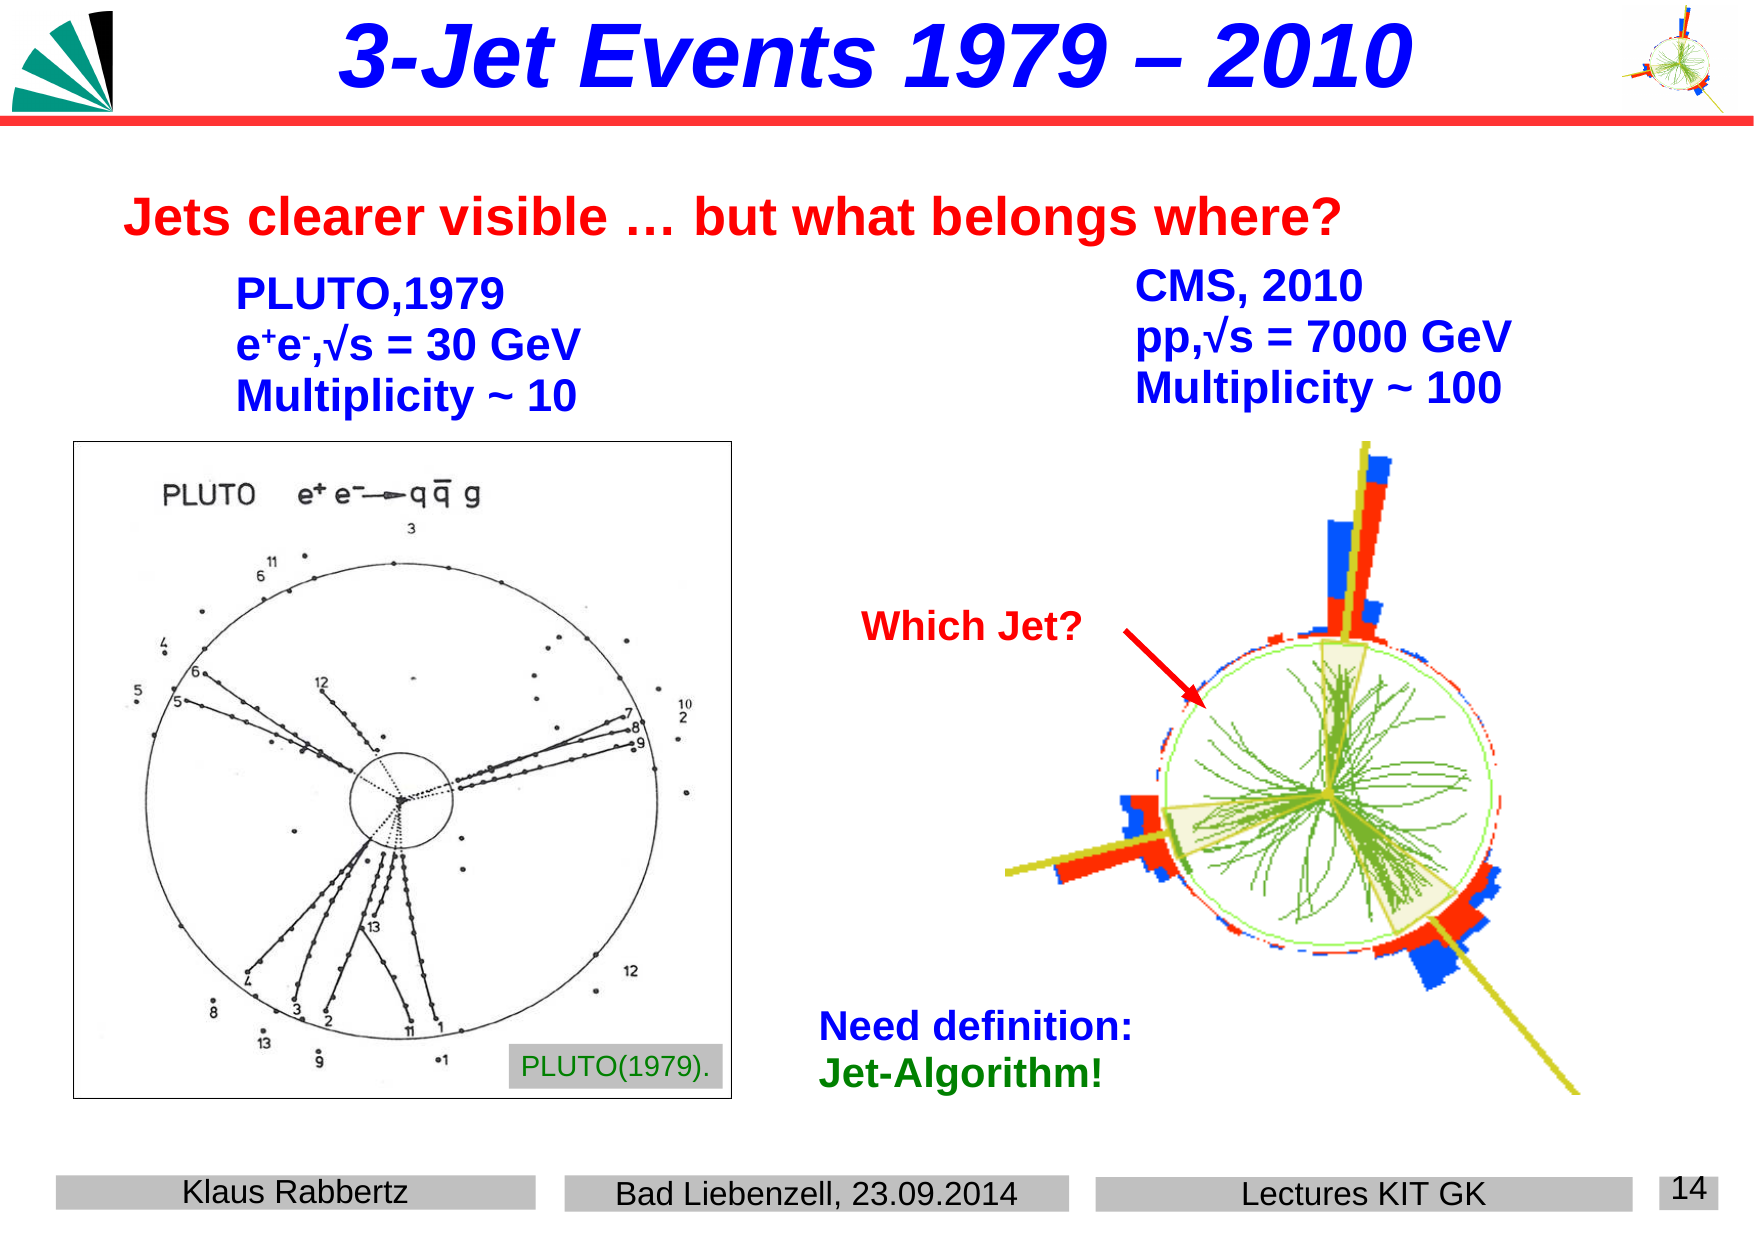

# 3-Jet Events 1979 – 2010
Jets clearer visible … but what belongs where?
CMS, 2010
pp,√s = 7000 GeV
Multiplicity ~ 100
PLUTO,1979
e+e-,√s = 30 GeV
Multiplicity ~ 10
Which Jet?
Need definition:
Jet-Algorithm!
PLUTO(1979).